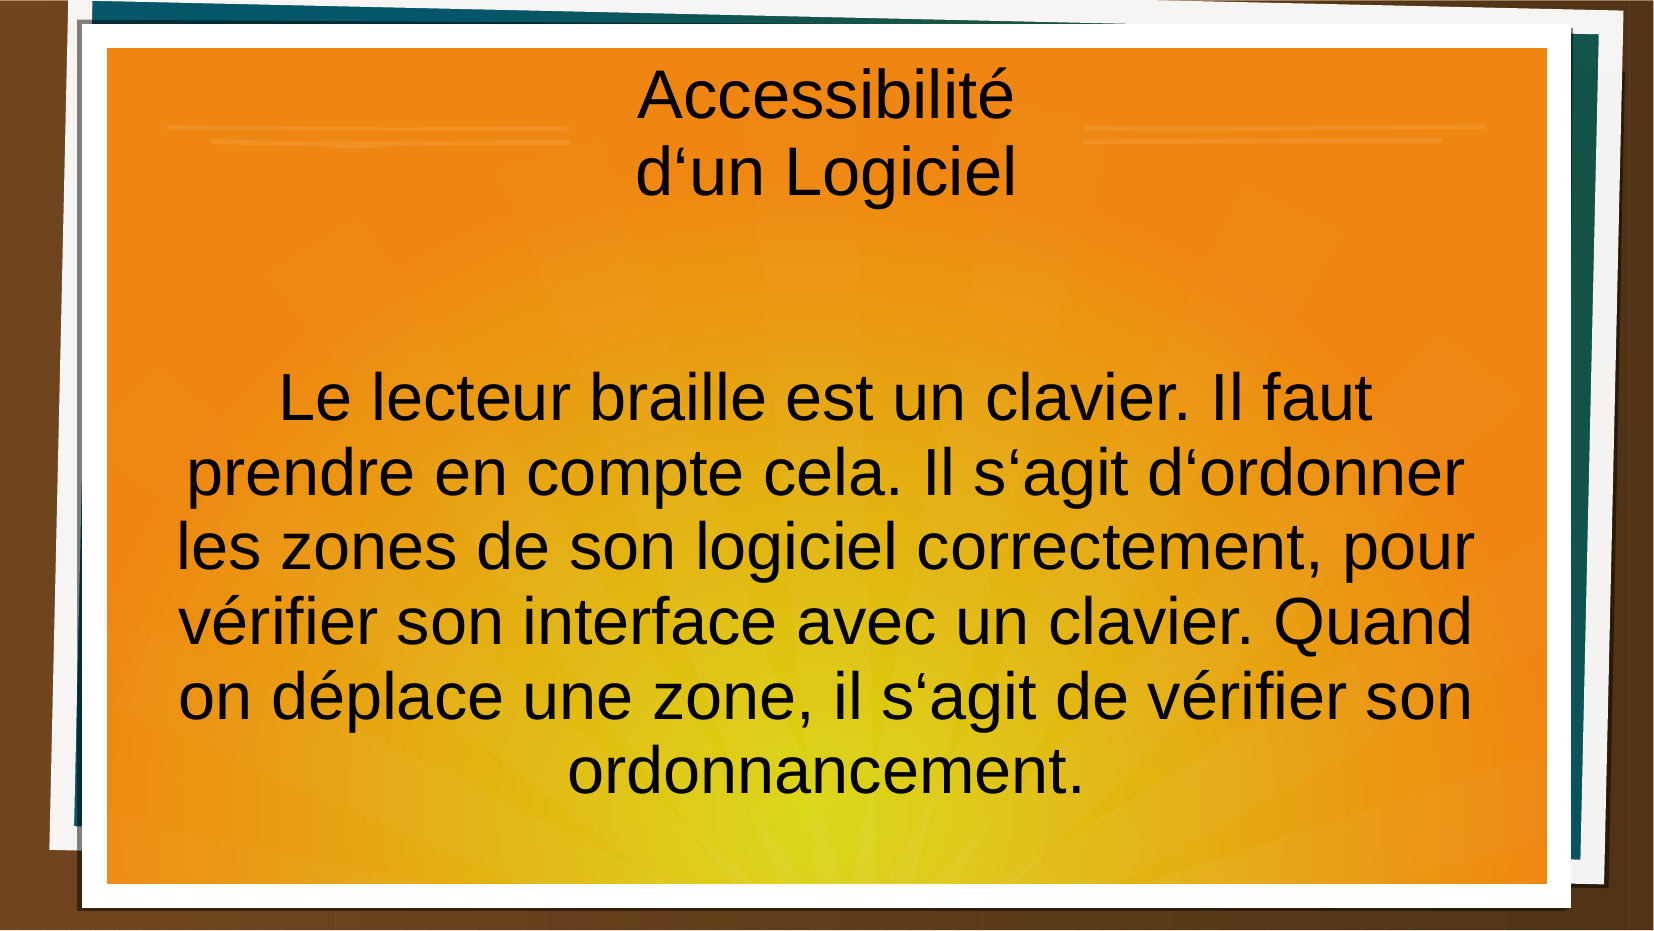

# Accessibilité d‘un Logiciel
Le lecteur braille est un clavier. Il faut prendre en compte cela. Il s‘agit d‘ordonner les zones de son logiciel correctement, pour vérifier son interface avec un clavier. Quand on déplace une zone, il s‘agit de vérifier son ordonnancement.